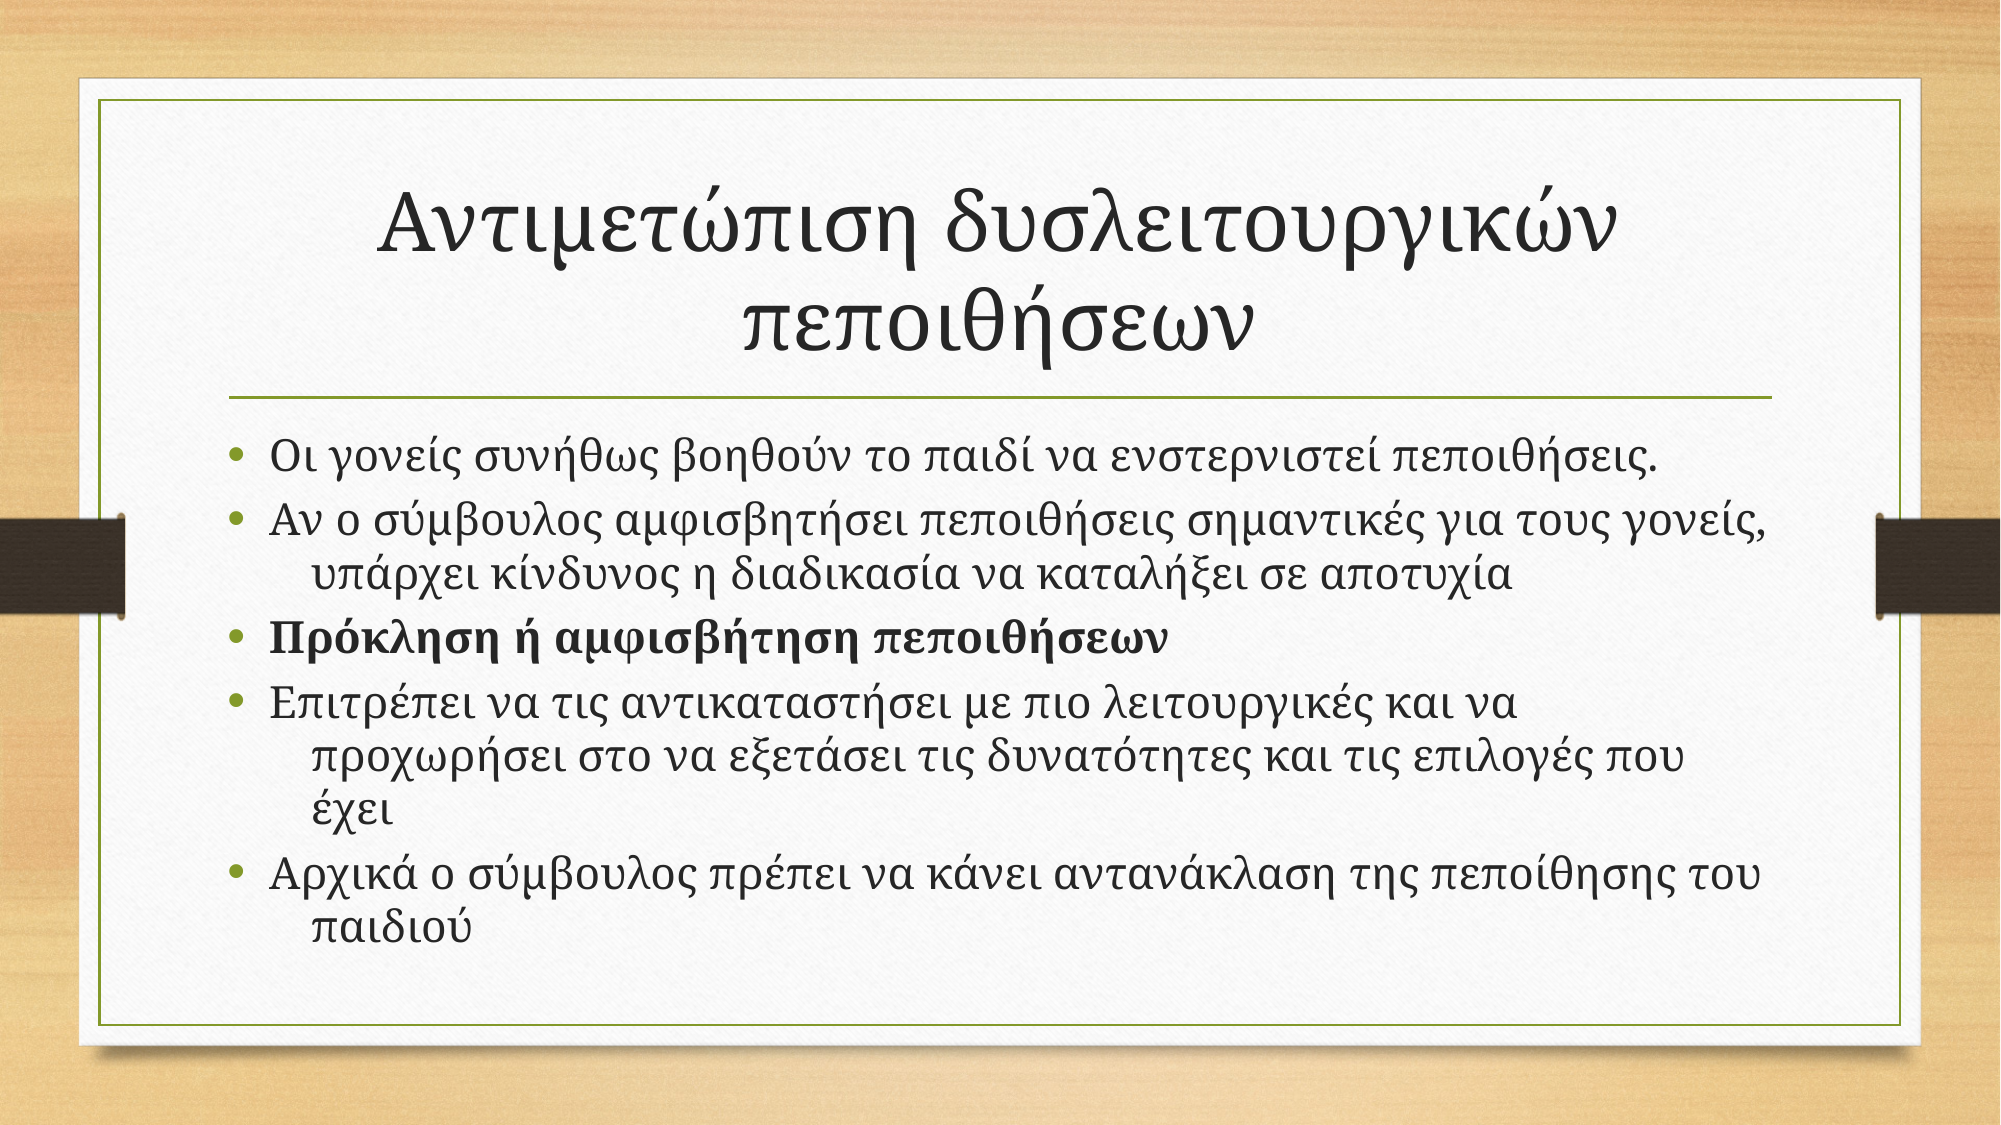

# Αντιμετώπιση δυσλειτουργικών πεποιθήσεων
Οι γονείς συνήθως βοηθούν το παιδί να ενστερνιστεί πεποιθήσεις.
Αν ο σύμβουλος αμφισβητήσει πεποιθήσεις σημαντικές για τους γονείς, υπάρχει κίνδυνος η διαδικασία να καταλήξει σε αποτυχία
Πρόκληση ή αμφισβήτηση πεποιθήσεων
Επιτρέπει να τις αντικαταστήσει με πιο λειτουργικές και να προχωρήσει στο να εξετάσει τις δυνατότητες και τις επιλογές που έχει
Αρχικά ο σύμβουλος πρέπει να κάνει αντανάκλαση της πεποίθησης του παιδιού